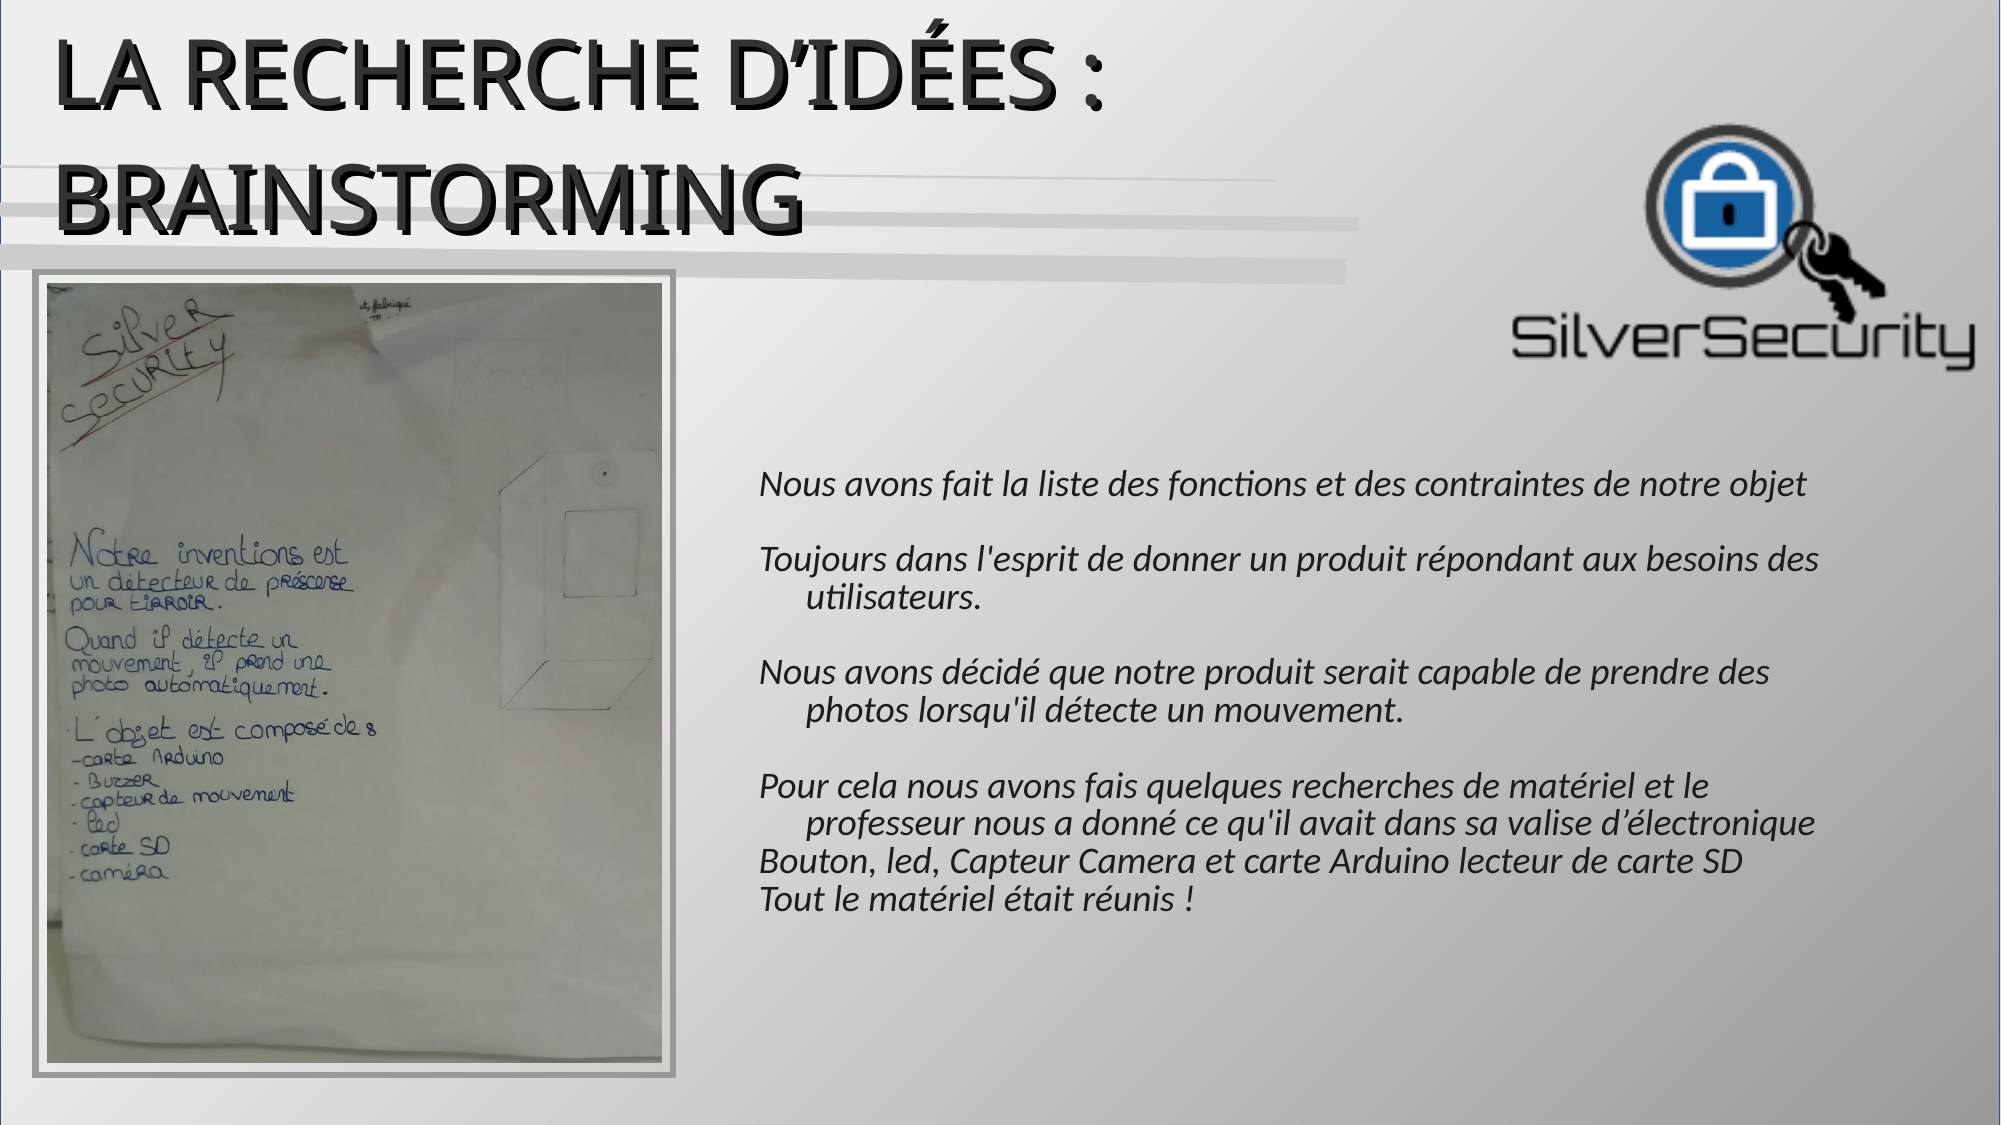

LA RECHERCHE D’IDÉES : BRAINSTORMING
Nous avons fait la liste des fonctions et des contraintes de notre objet
Toujours dans l'esprit de donner un produit répondant aux besoins des utilisateurs.
Nous avons décidé que notre produit serait capable de prendre des photos lorsqu'il détecte un mouvement.
Pour cela nous avons fais quelques recherches de matériel et le professeur nous a donné ce qu'il avait dans sa valise d’électronique
Bouton, led, Capteur Camera et carte Arduino lecteur de carte SD
Tout le matériel était réunis !